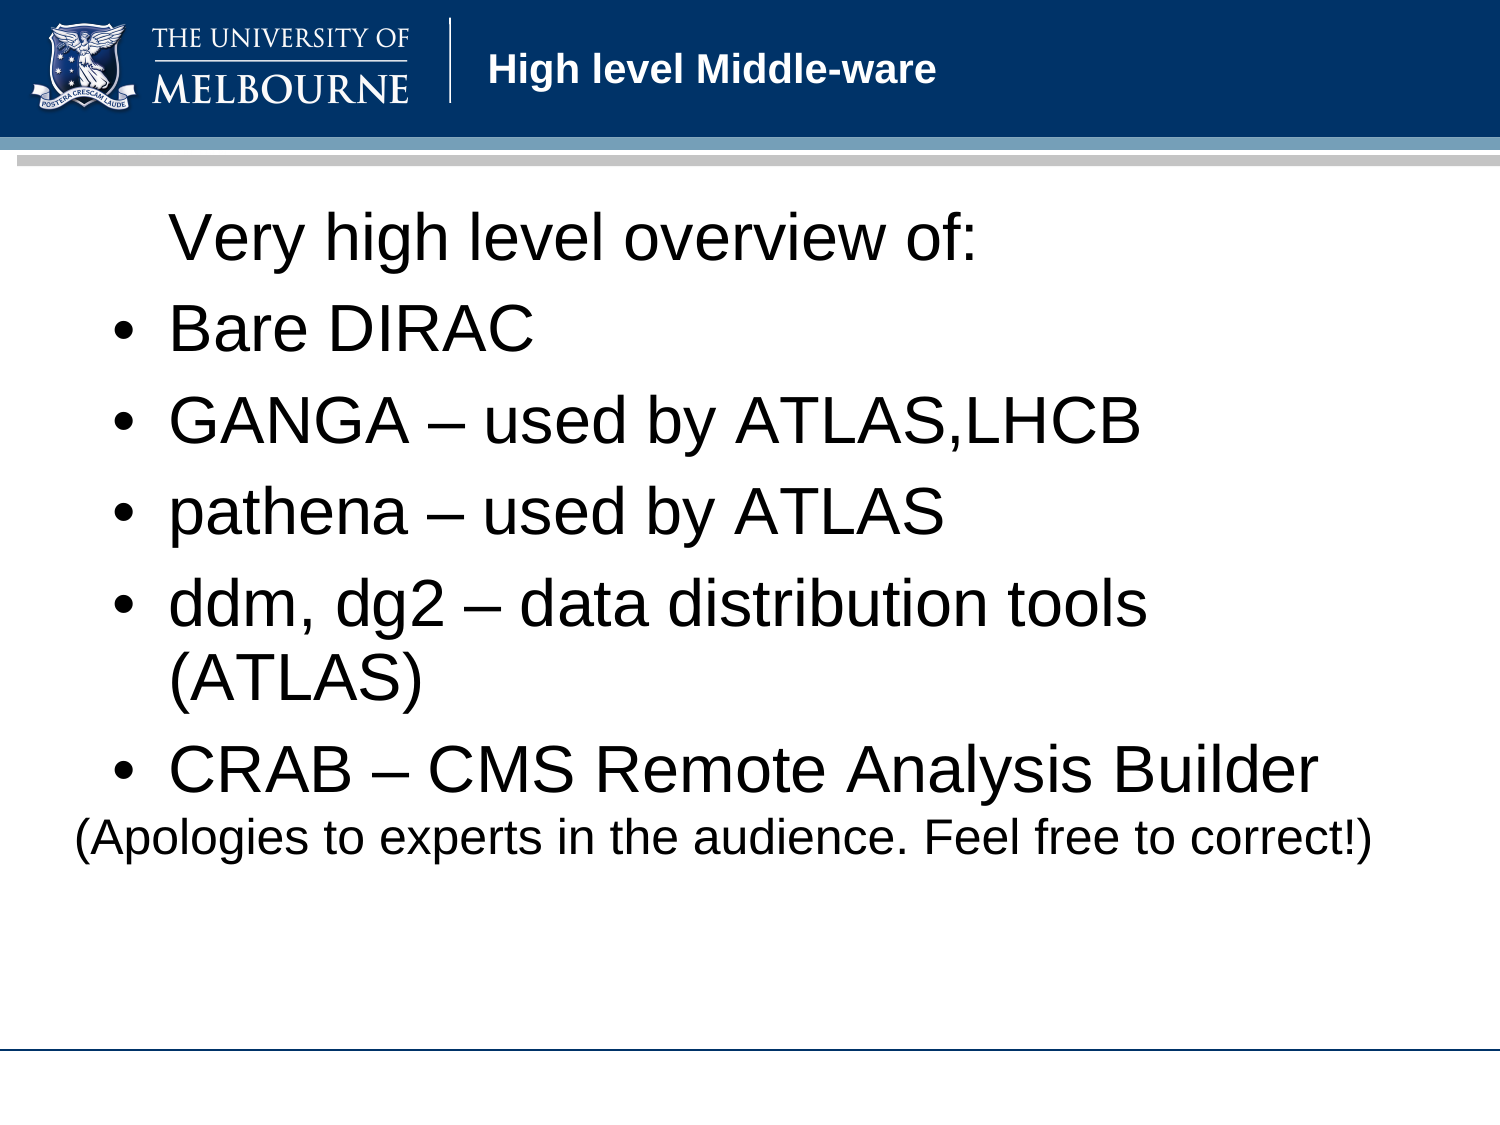

# High level Middle-ware
Very high level overview of:
Bare DIRAC
GANGA – used by ATLAS,LHCB
pathena – used by ATLAS
ddm, dg2 – data distribution tools (ATLAS)
CRAB – CMS Remote Analysis Builder
(Apologies to experts in the audience. Feel free to correct!)